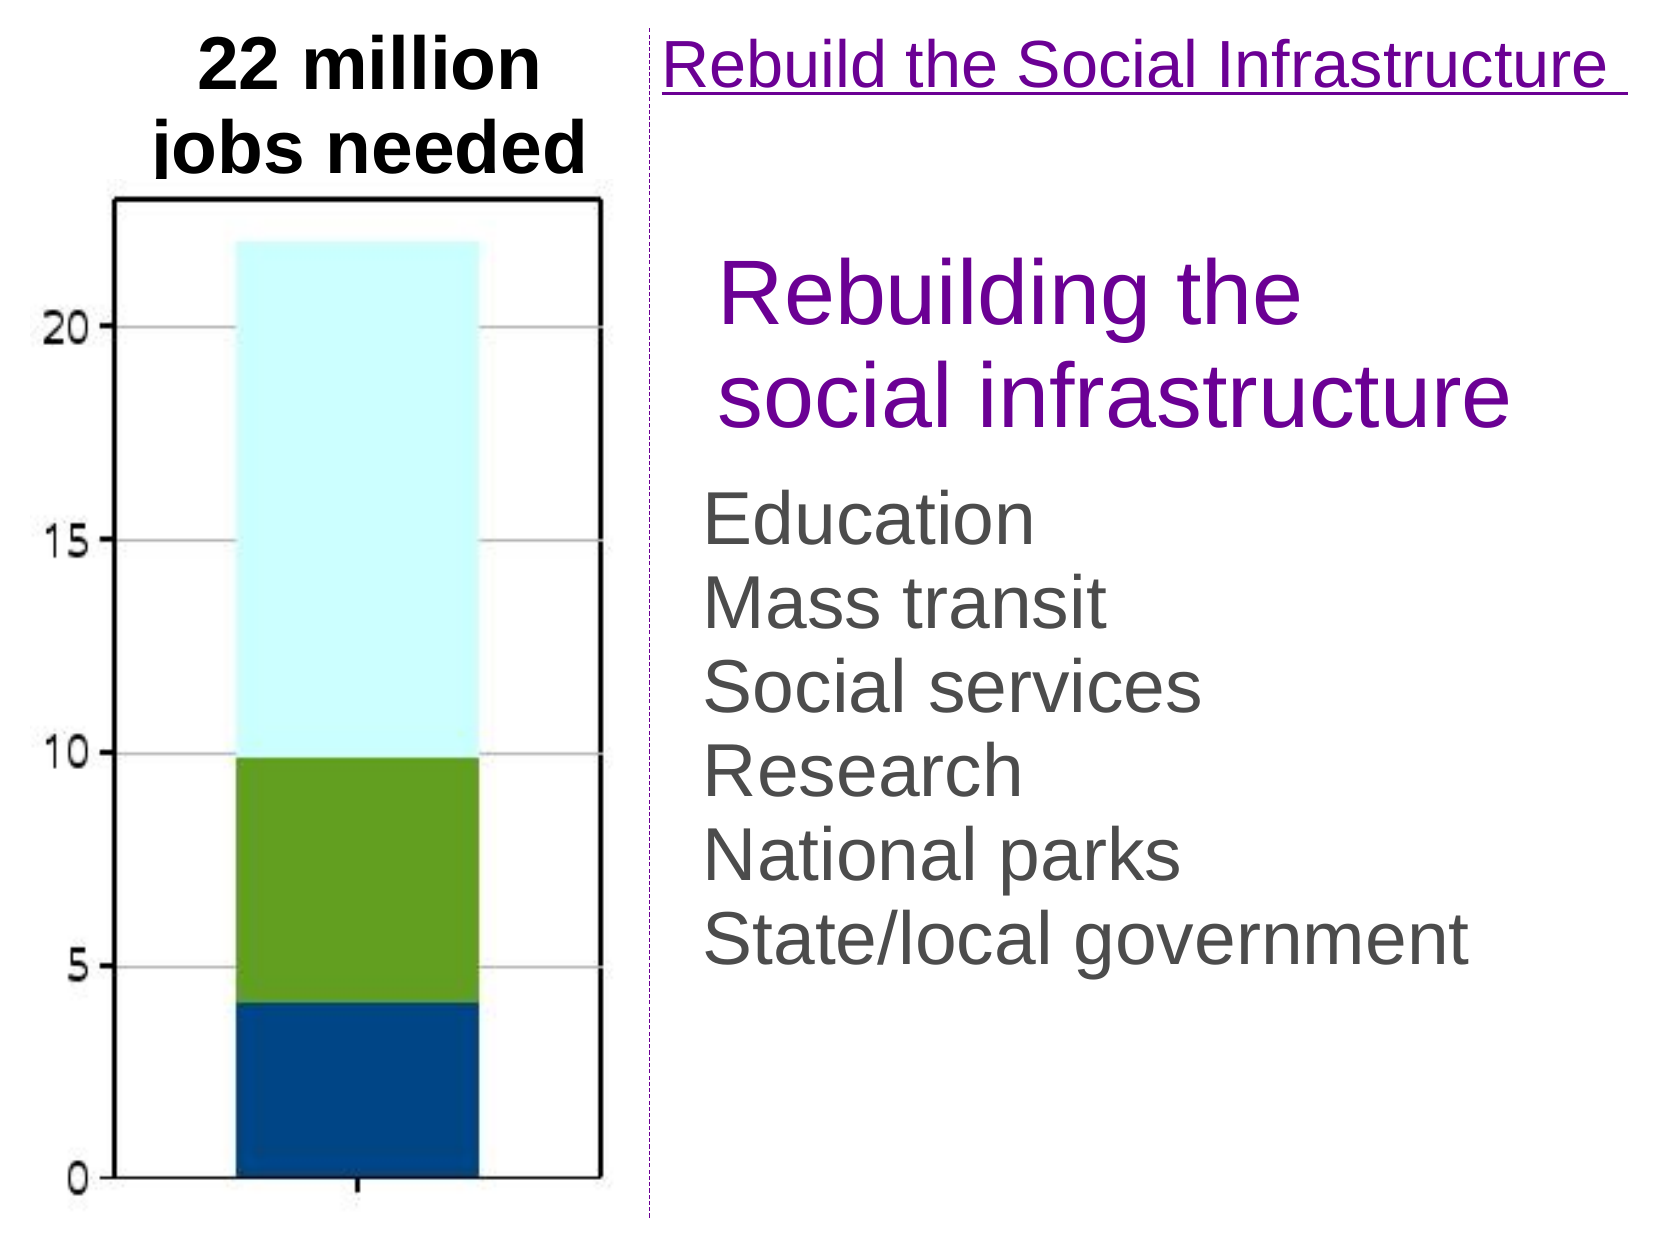

22 million
jobs needed
Rebuild the Social Infrastructure
Rebuilding the social infrastructure
Education
Mass transit
Social services
Research
National parks
State/local government